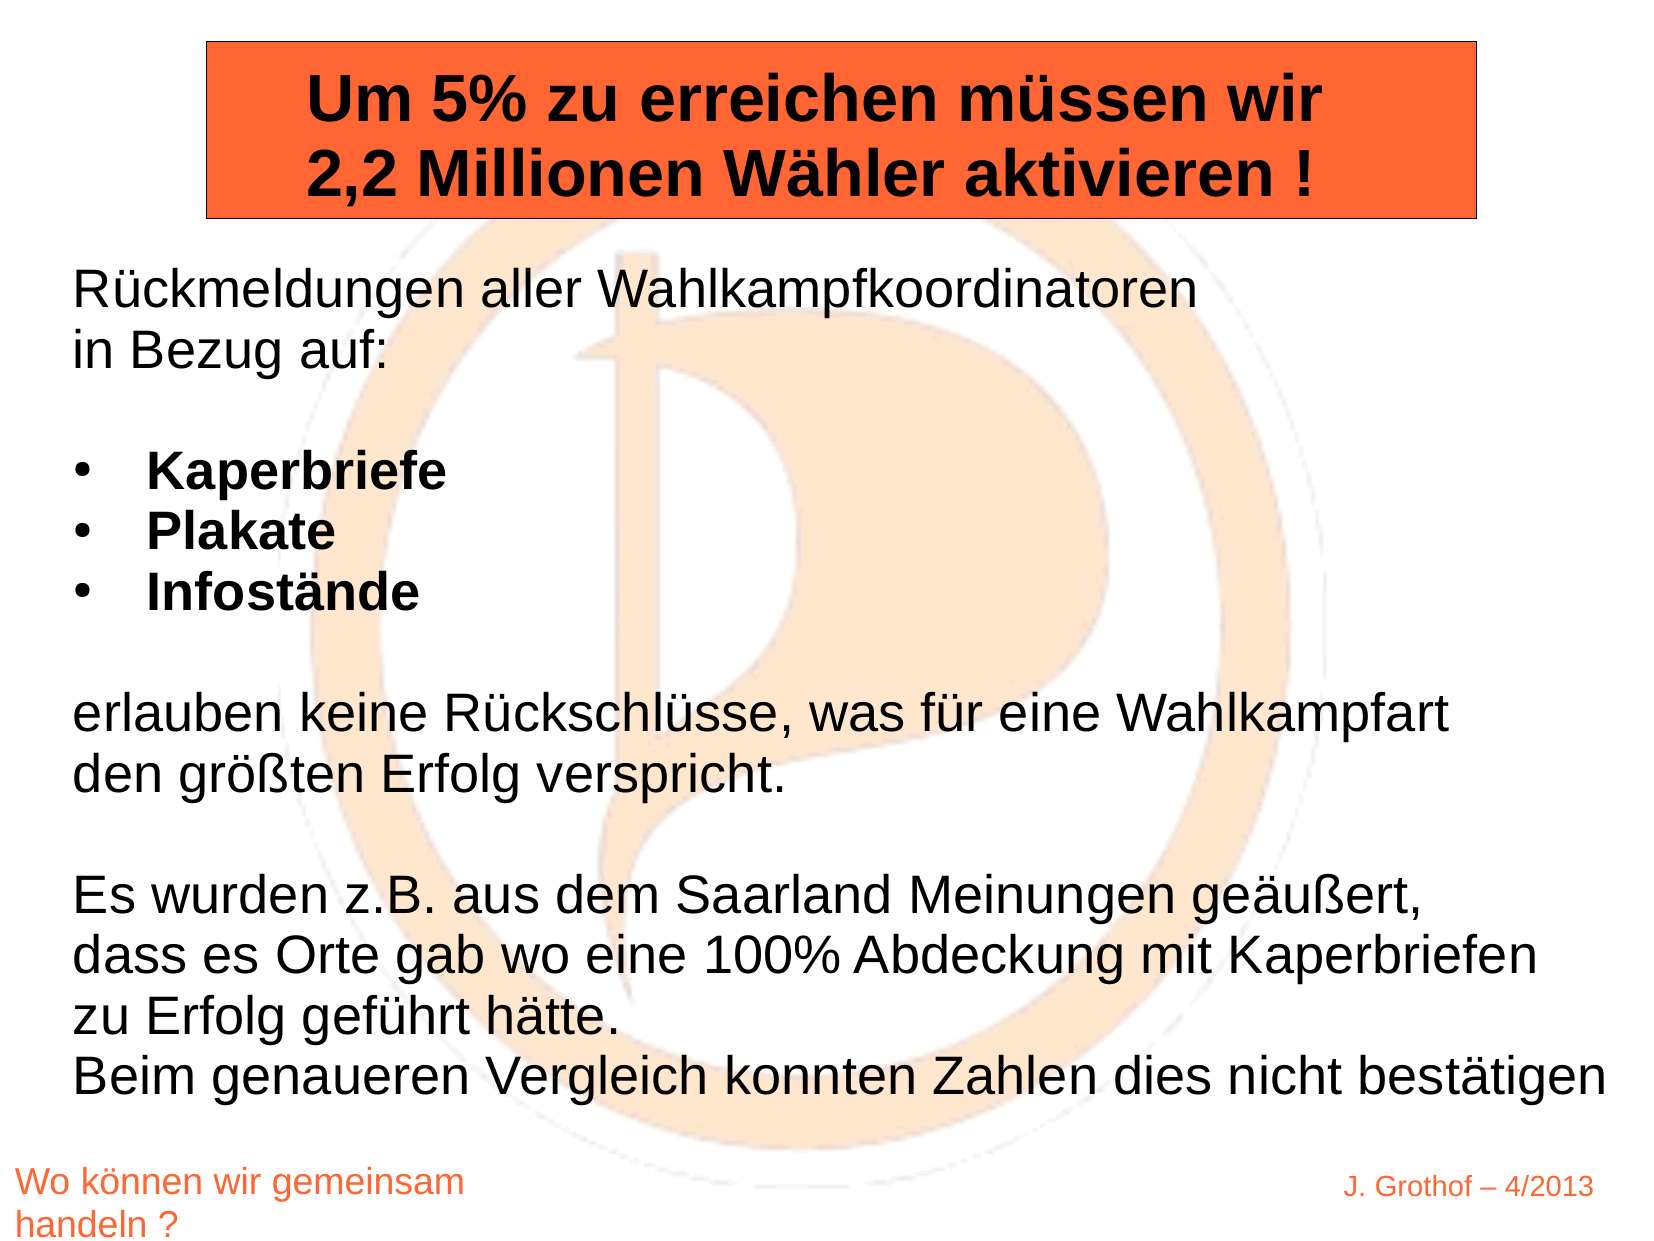

Um 5% zu erreichen müssen wir
2,2 Millionen Wähler aktivieren !
Rückmeldungen aller Wahlkampfkoordinatoren
in Bezug auf:
	Kaperbriefe
	Plakate
	Infostände
erlauben keine Rückschlüsse, was für eine Wahlkampfart
den größten Erfolg verspricht.
Es wurden z.B. aus dem Saarland Meinungen geäußert,
dass es Orte gab wo eine 100% Abdeckung mit Kaperbriefen
zu Erfolg geführt hätte.
Beim genaueren Vergleich konnten Zahlen dies nicht bestätigen
Wo können wir gemeinsam handeln ?